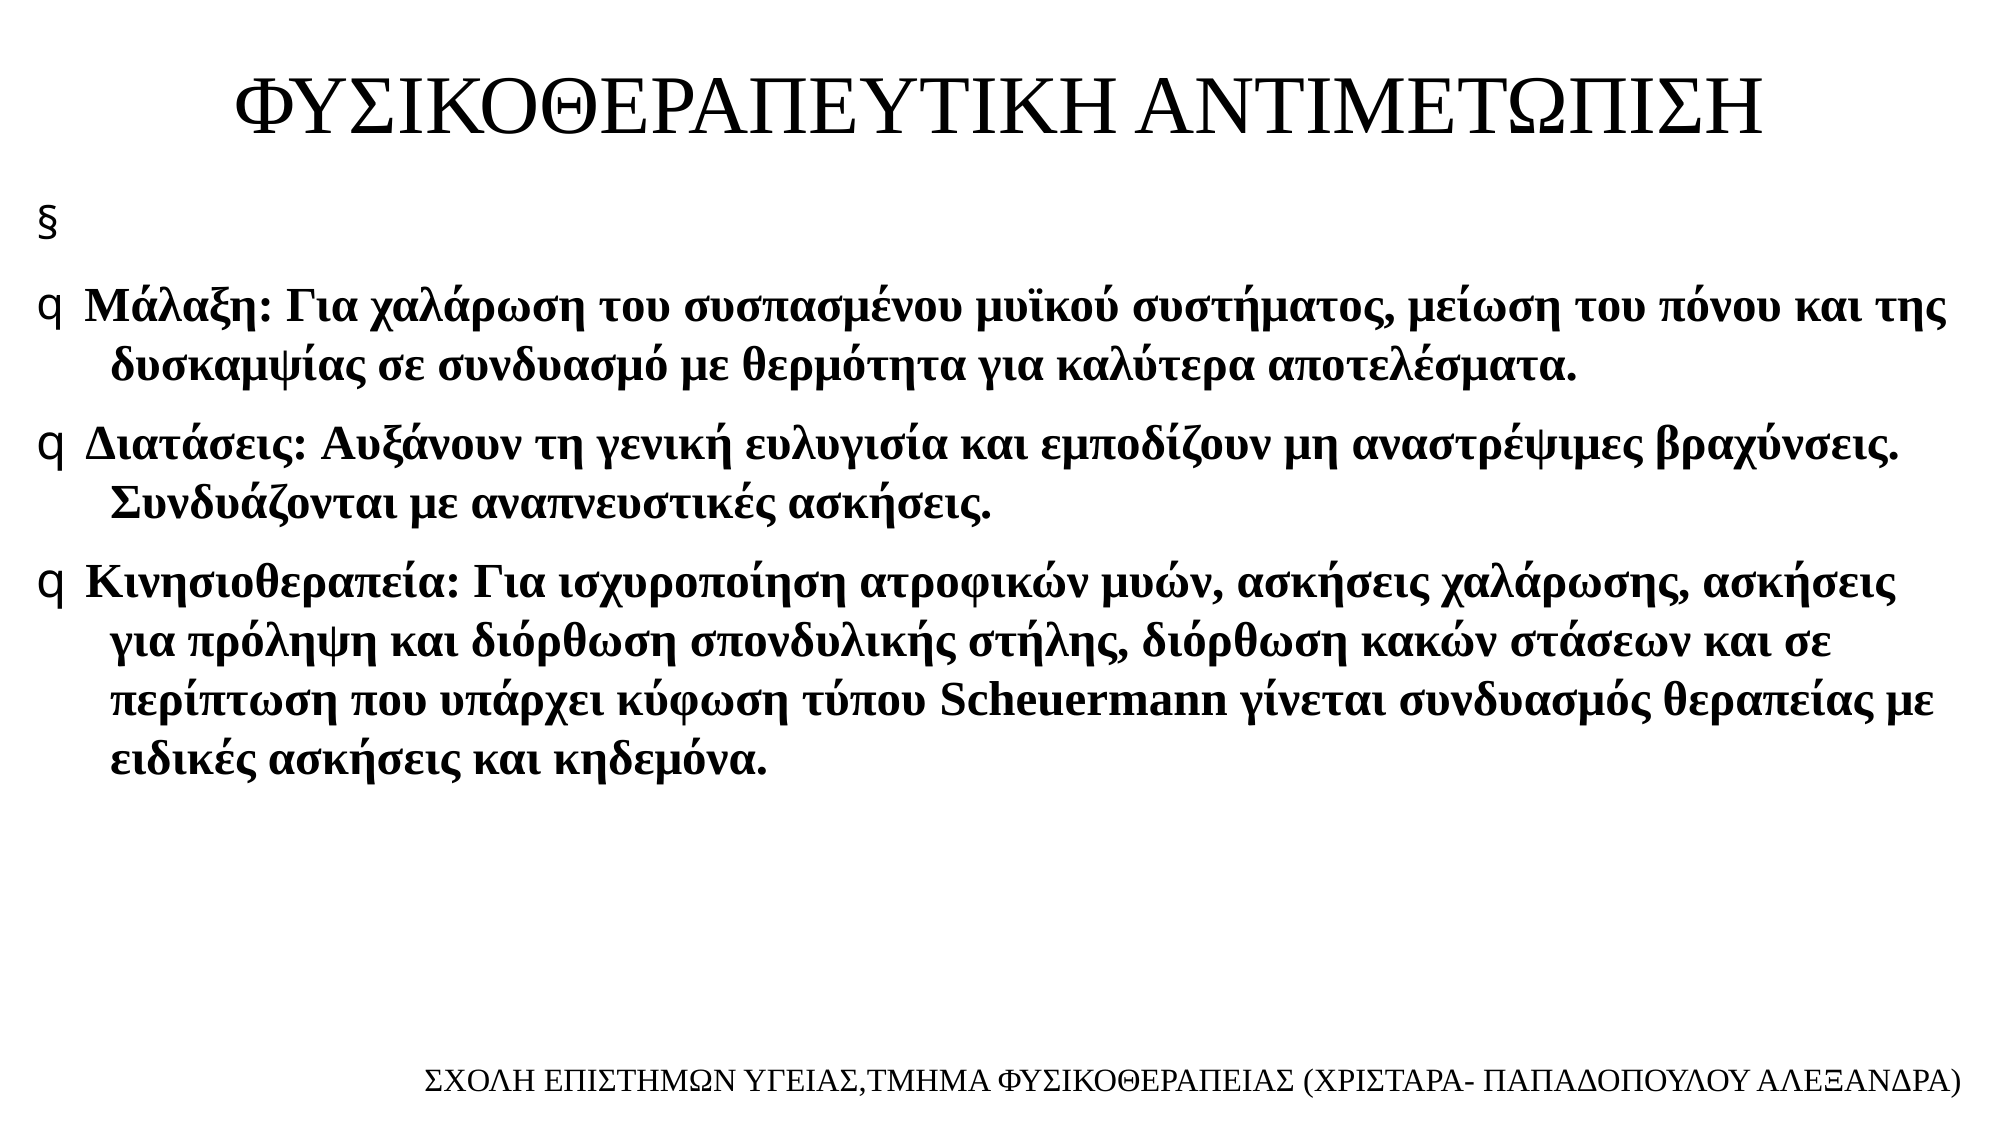

# ΦΥΣΙΚΟΘΕΡΑΠΕΥΤΙΚΗ ΑΝΤΙΜΕΤΩΠΙΣΗ
 Μάλαξη: Για χαλάρωση του συσπασμένου μυϊκού συστήματος, μείωση του πόνου και της δυσκαμψίας σε συνδυασμό με θερμότητα για καλύτερα αποτελέσματα.
 Διατάσεις: Αυξάνουν τη γενική ευλυγισία και εμποδίζουν μη αναστρέψιμες βραχύνσεις. Συνδυάζονται με αναπνευστικές ασκήσεις.
 Κινησιοθεραπεία: Για ισχυροποίηση ατροφικών μυών, ασκήσεις χαλάρωσης, ασκήσεις για πρόληψη και διόρθωση σπονδυλικής στήλης, διόρθωση κακών στάσεων και σε περίπτωση που υπάρχει κύφωση τύπου Scheuermann γίνεται συνδυασμός θεραπείας με ειδικές ασκήσεις και κηδεμόνα.
 ΣΧΟΛΗ ΕΠΙΣΤΗΜΩΝ ΥΓΕΙΑΣ,ΤΜΗΜΑ ΦΥΣΙΚΟΘΕΡΑΠΕΙΑΣ (ΧΡΙΣΤΑΡΑ- ΠΑΠΑΔΟΠΟΥΛΟΥ ΑΛΕΞΑΝΔΡΑ)